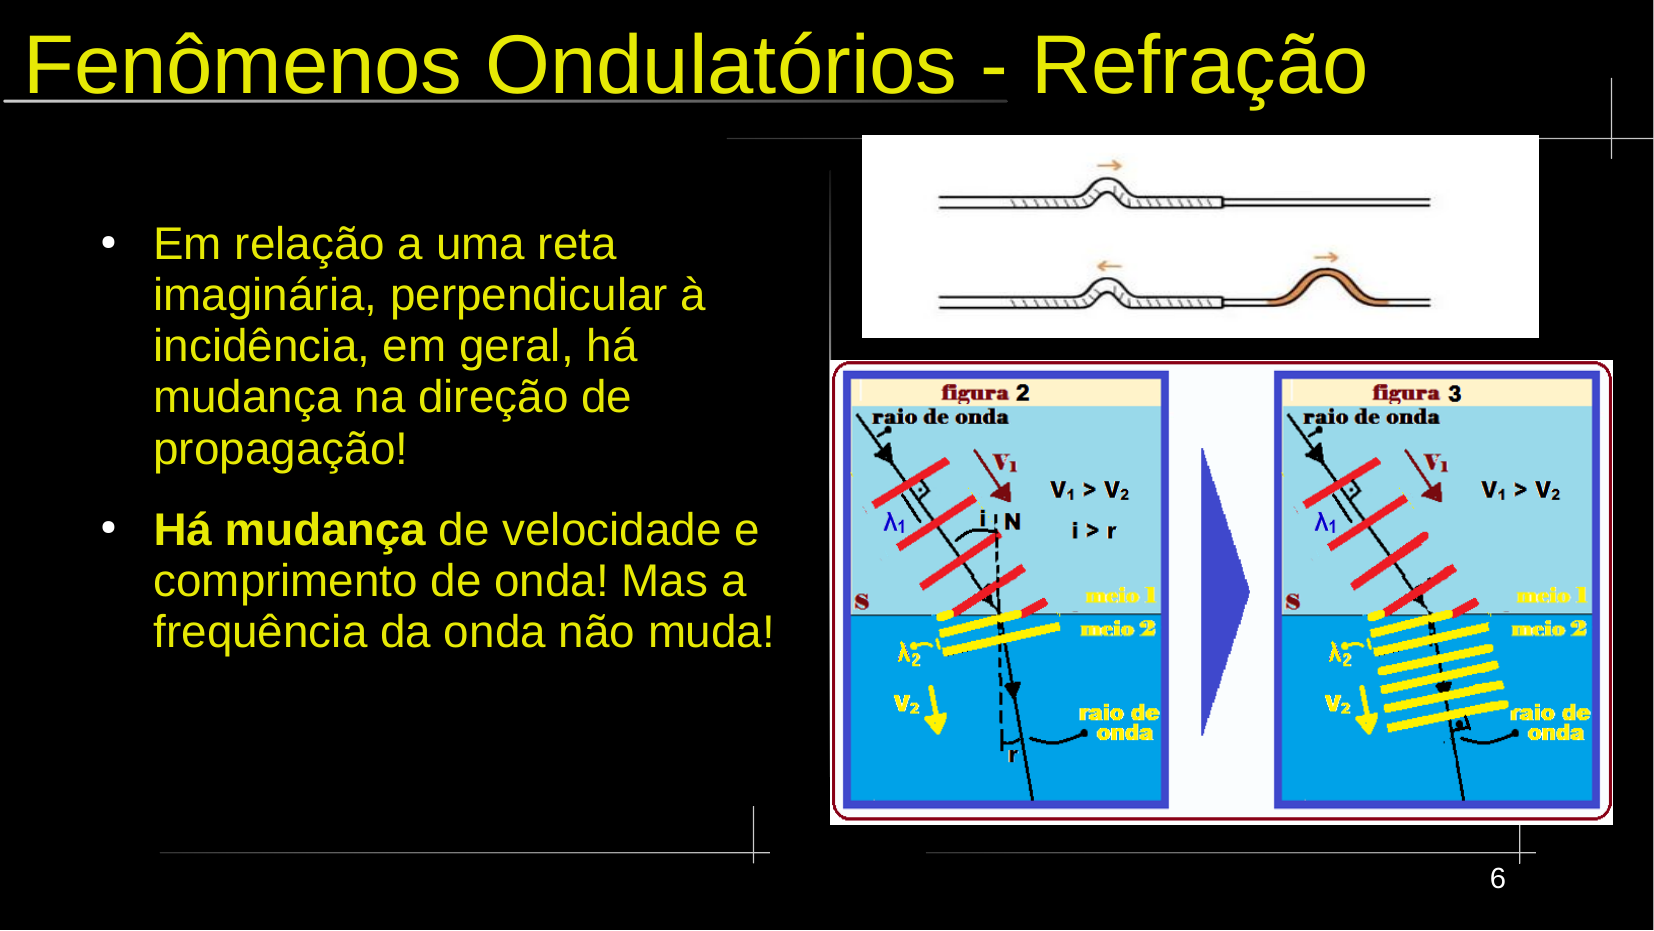

# Fenômenos Ondulatórios - Refração
Em relação a uma reta imaginária, perpendicular à incidência, em geral, há mudança na direção de propagação!
Há mudança de velocidade e comprimento de onda! Mas a frequência da onda não muda!
6